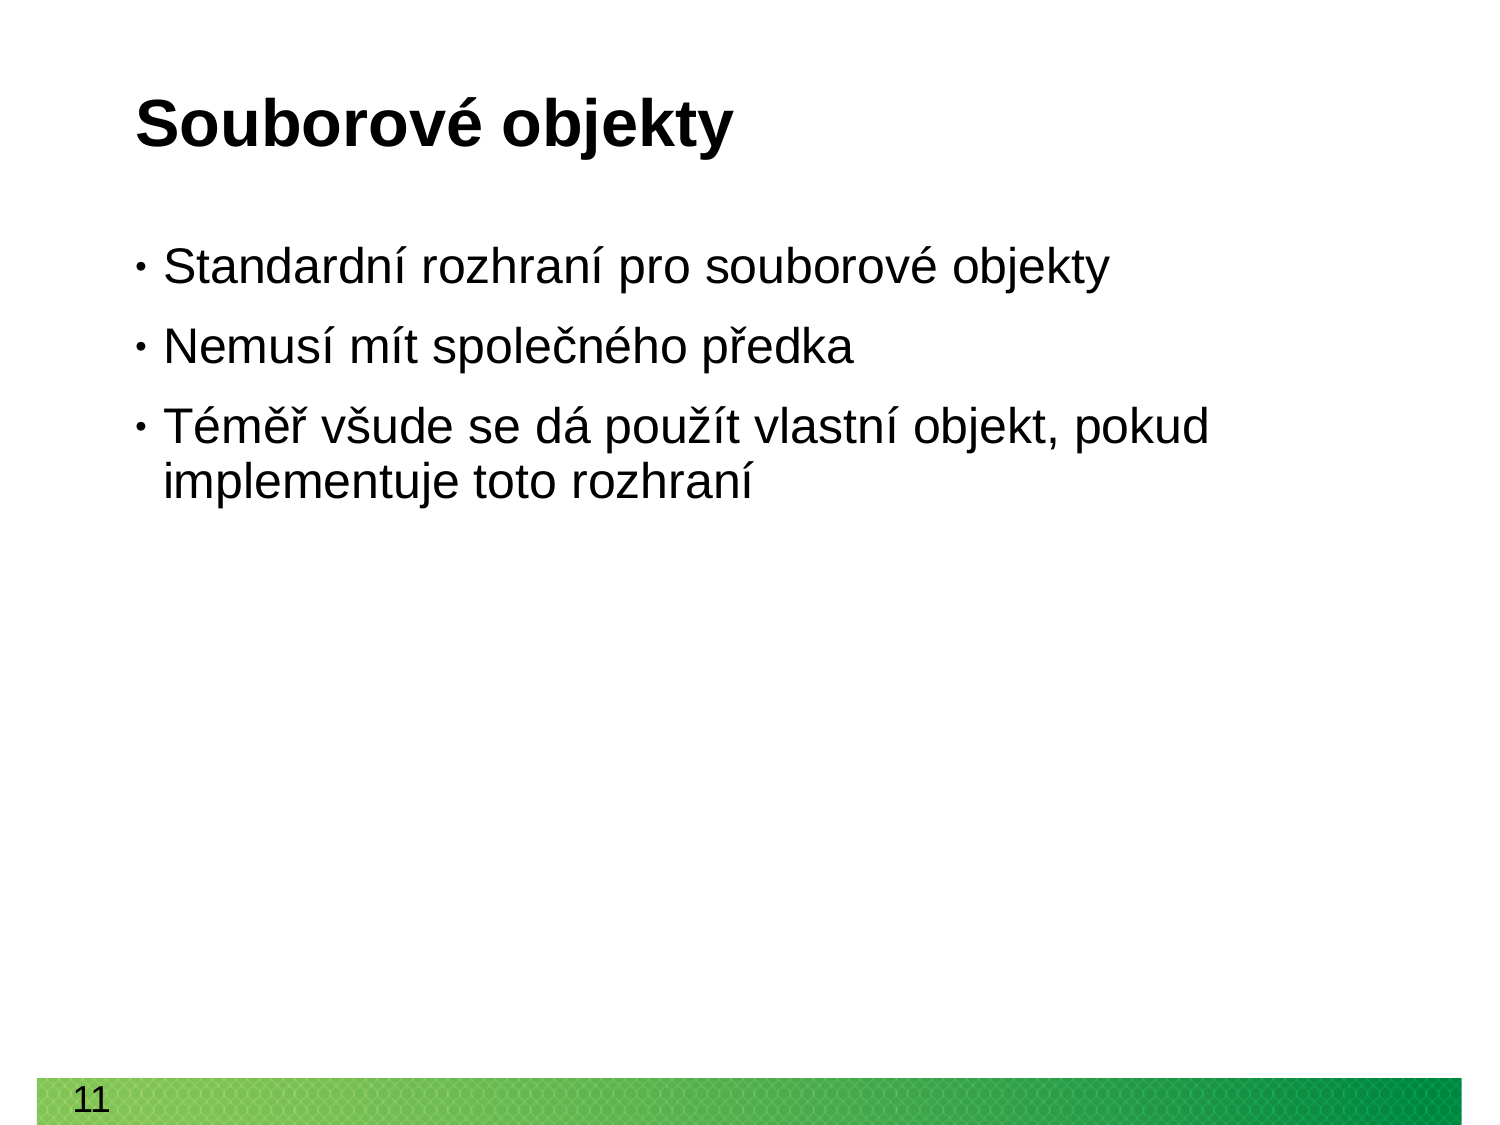

# Souborové objekty
Standardní rozhraní pro souborové objekty
Nemusí mít společného předka
Téměř všude se dá použít vlastní objekt, pokud implementuje toto rozhraní